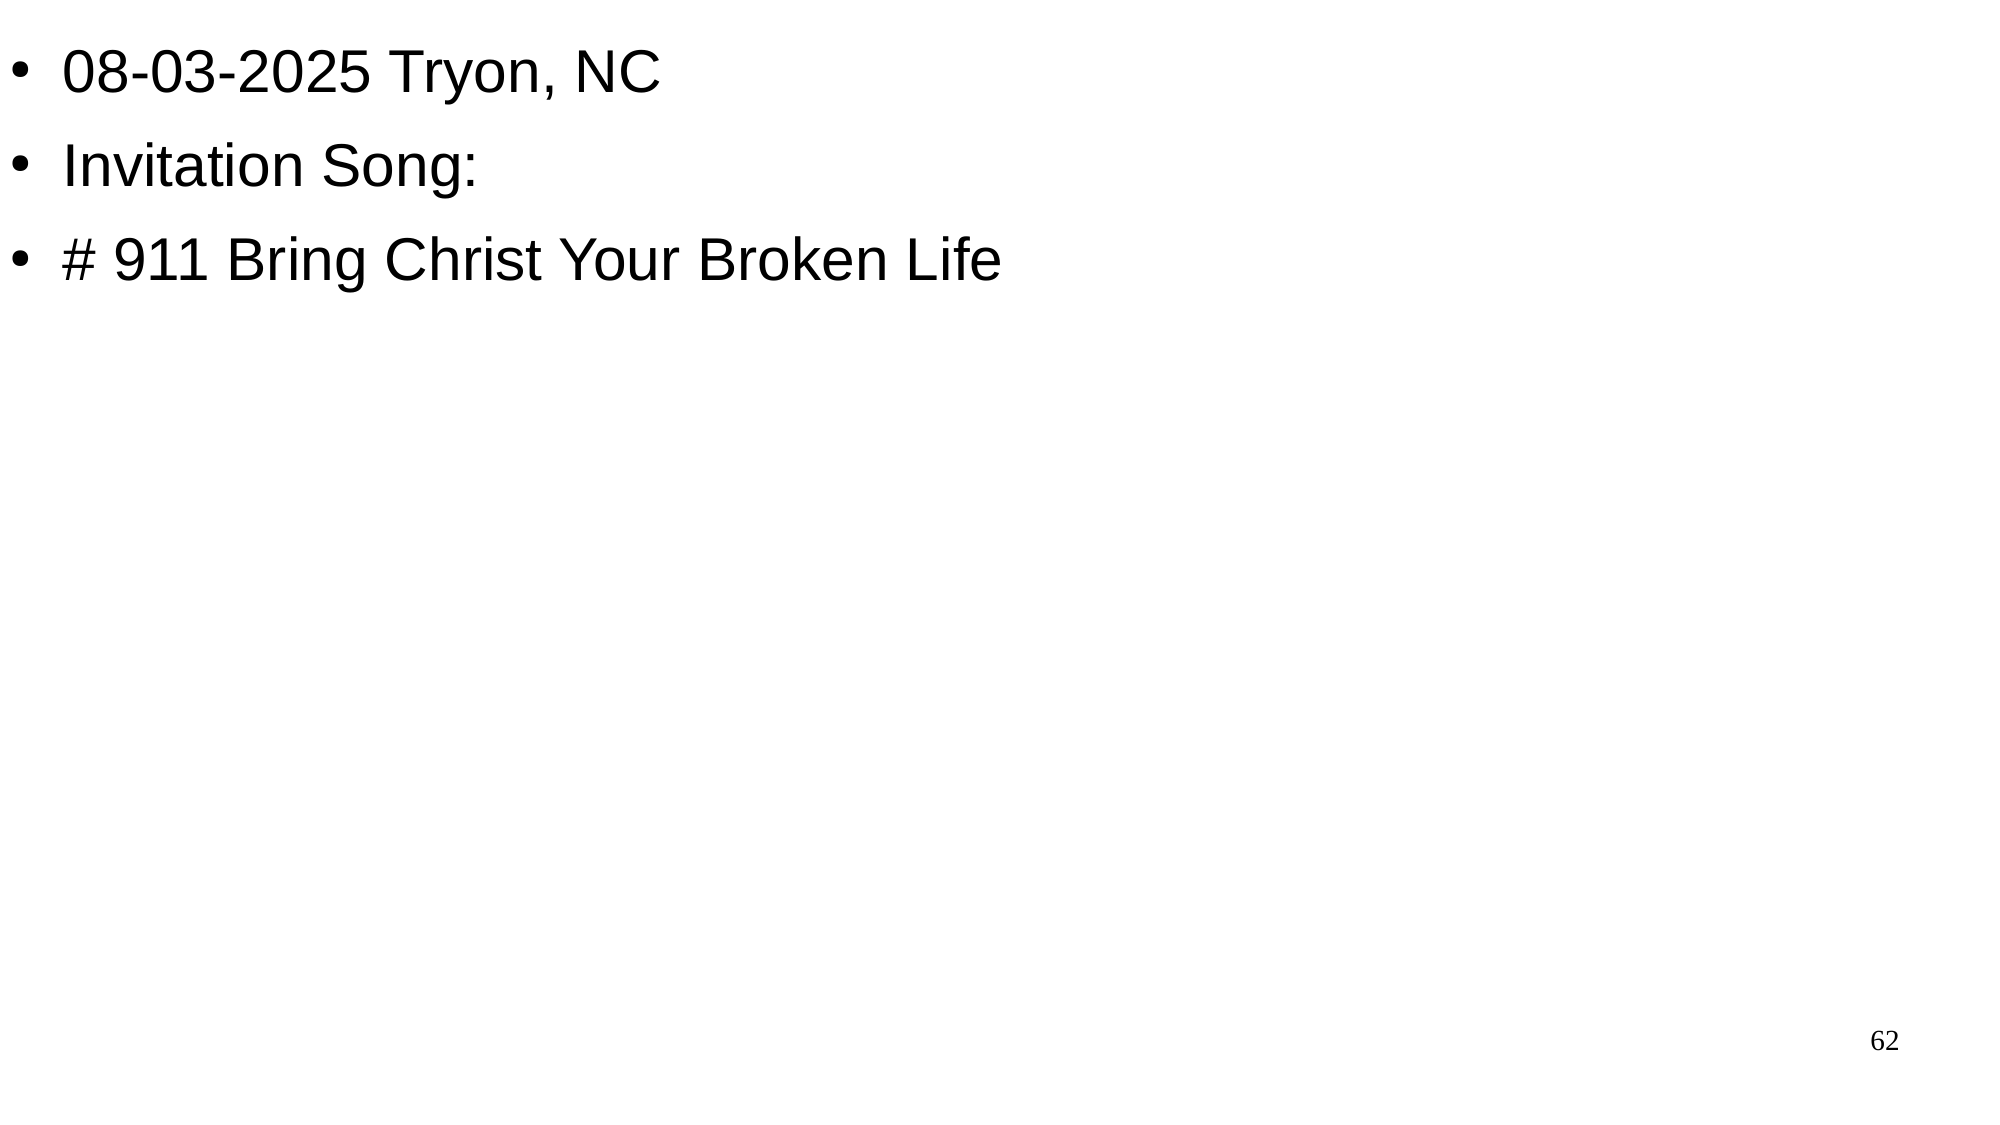

# 08-03-2025 Tryon, NC
Invitation Song:
# 911 Bring Christ Your Broken Life
62